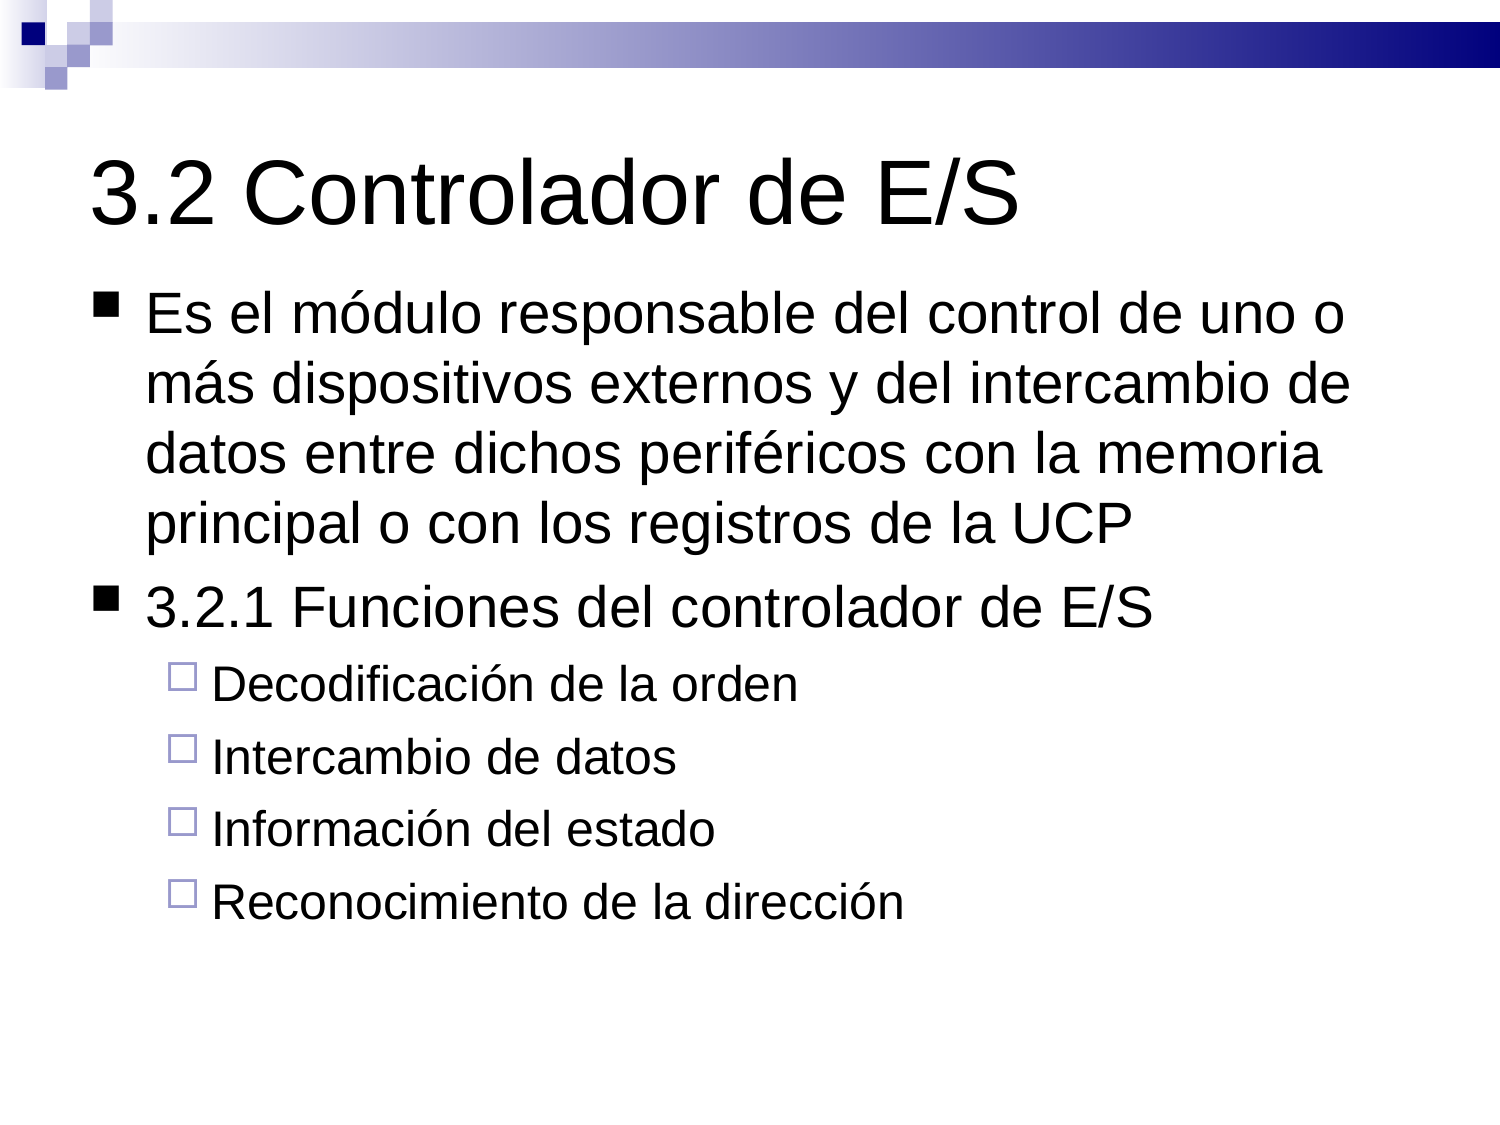

# 3.2 Controlador de E/S
Es el módulo responsable del control de uno o más dispositivos externos y del intercambio de datos entre dichos periféricos con la memoria principal o con los registros de la UCP
3.2.1 Funciones del controlador de E/S
Decodificación de la orden
Intercambio de datos
Información del estado
Reconocimiento de la dirección